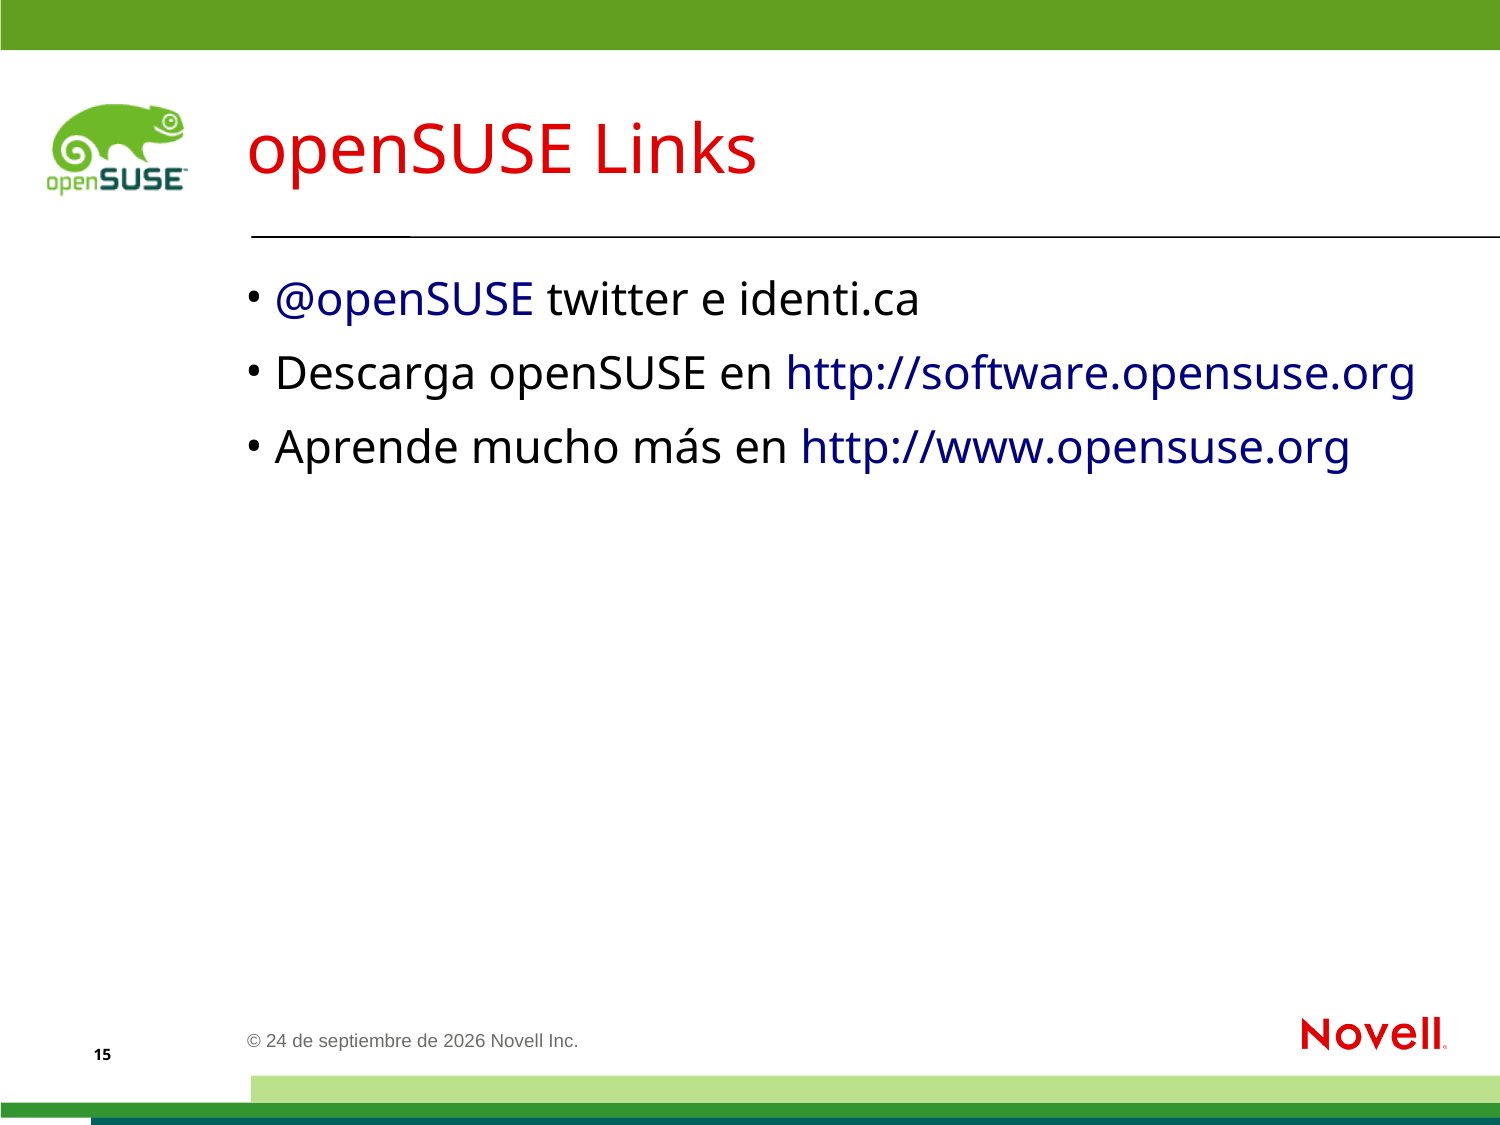

# openSUSE Links
 @openSUSE twitter e identi.ca
 Descarga openSUSE en http://software.opensuse.org
 Aprende mucho más en http://www.opensuse.org